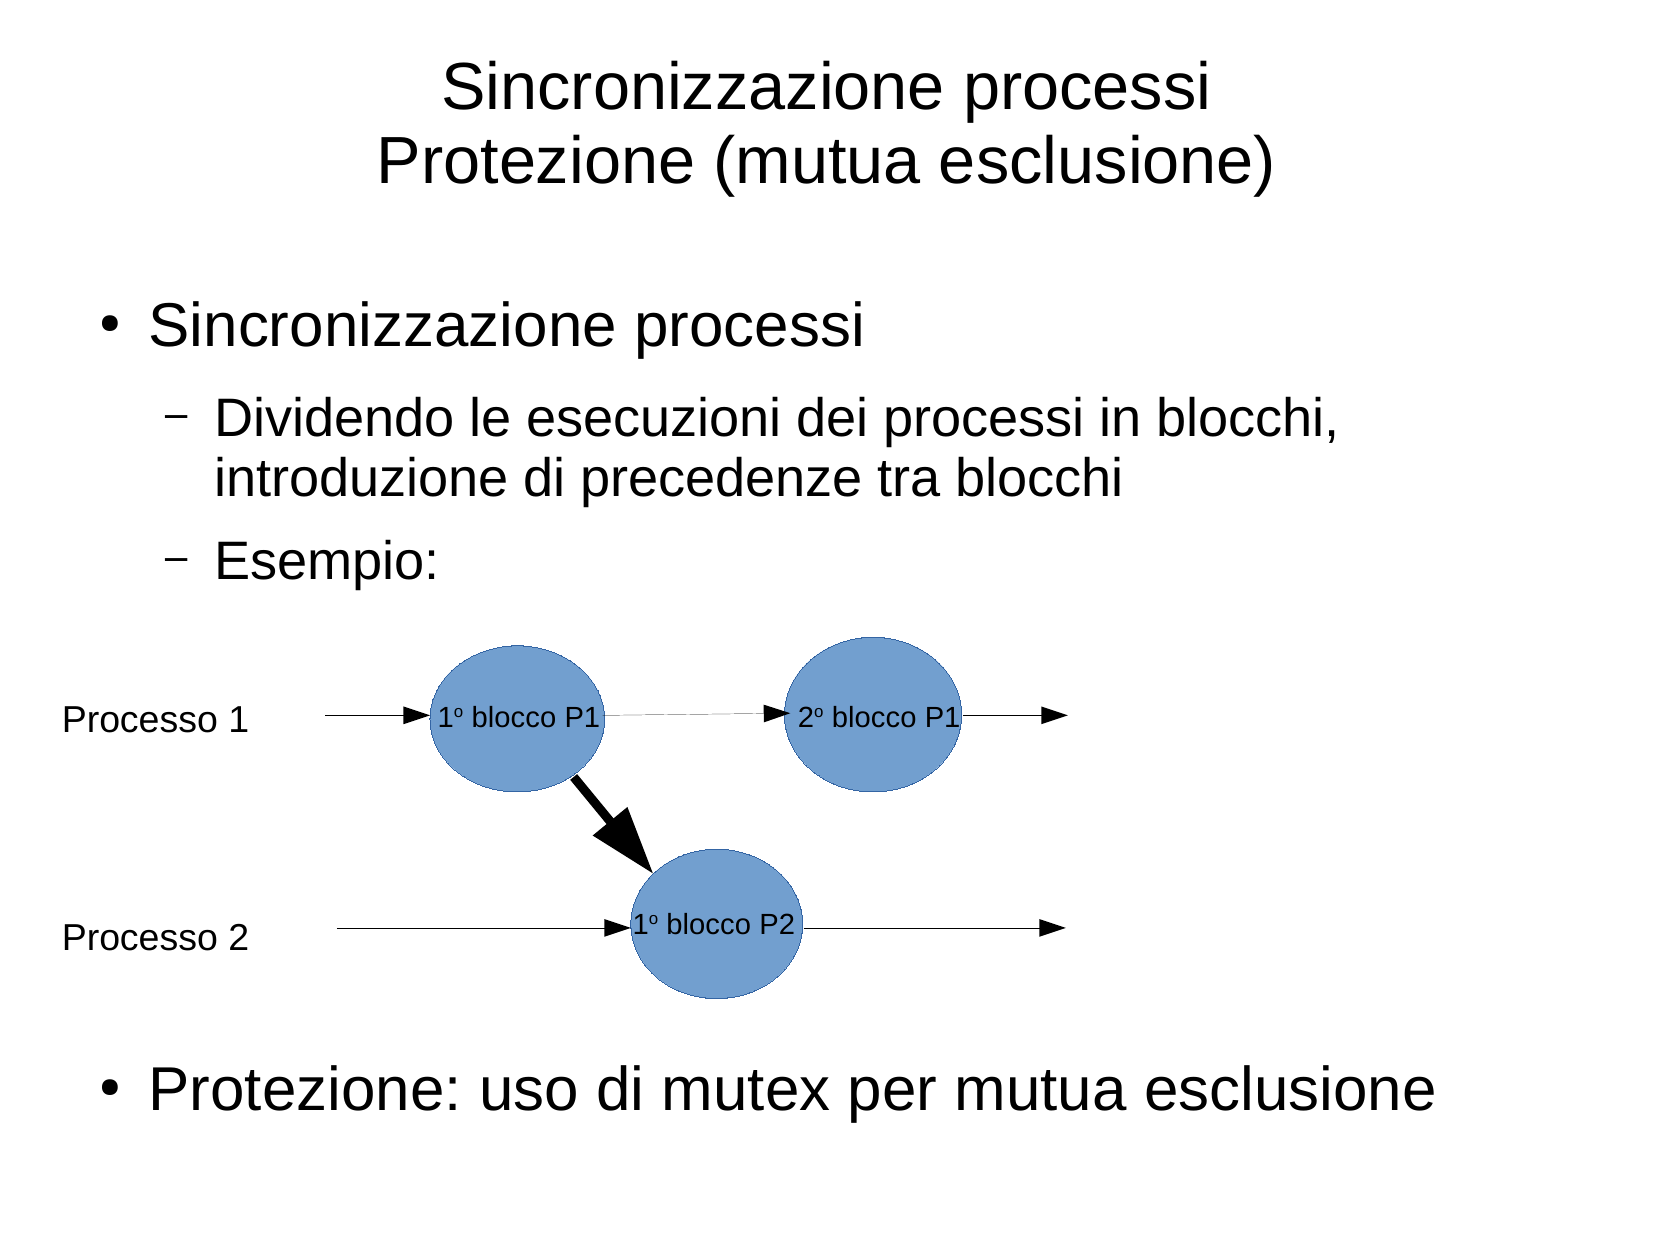

# Sincronizzazione processi Protezione (mutua esclusione)
Sincronizzazione processi
Dividendo le esecuzioni dei processi in blocchi, introduzione di precedenze tra blocchi
Esempio:
Protezione: uso di mutex per mutua esclusione
Processo 1
1o blocco P1
2o blocco P1
1o blocco P2
Processo 2